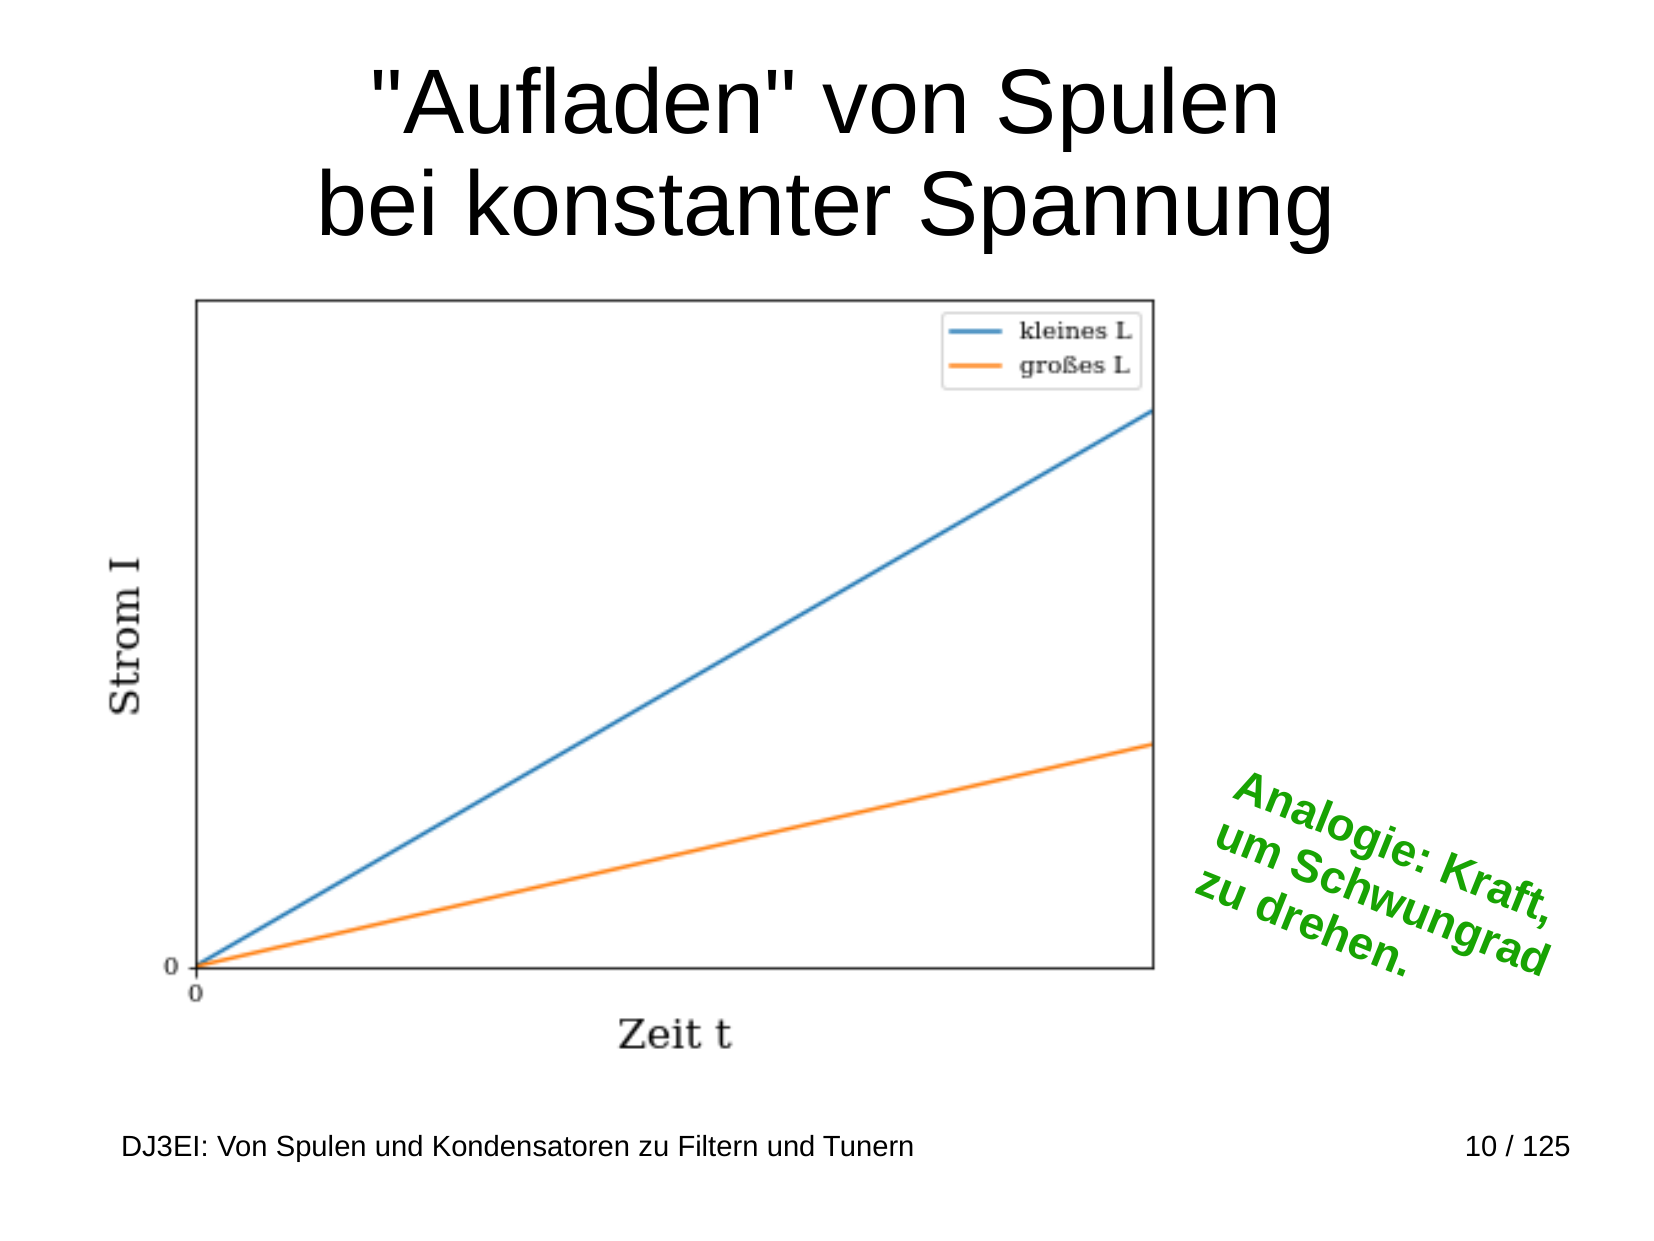

# "Aufladen" von Spulen bei konstanter Spannung
Analogie: Kraft,
um Schwungrad
zu drehen.